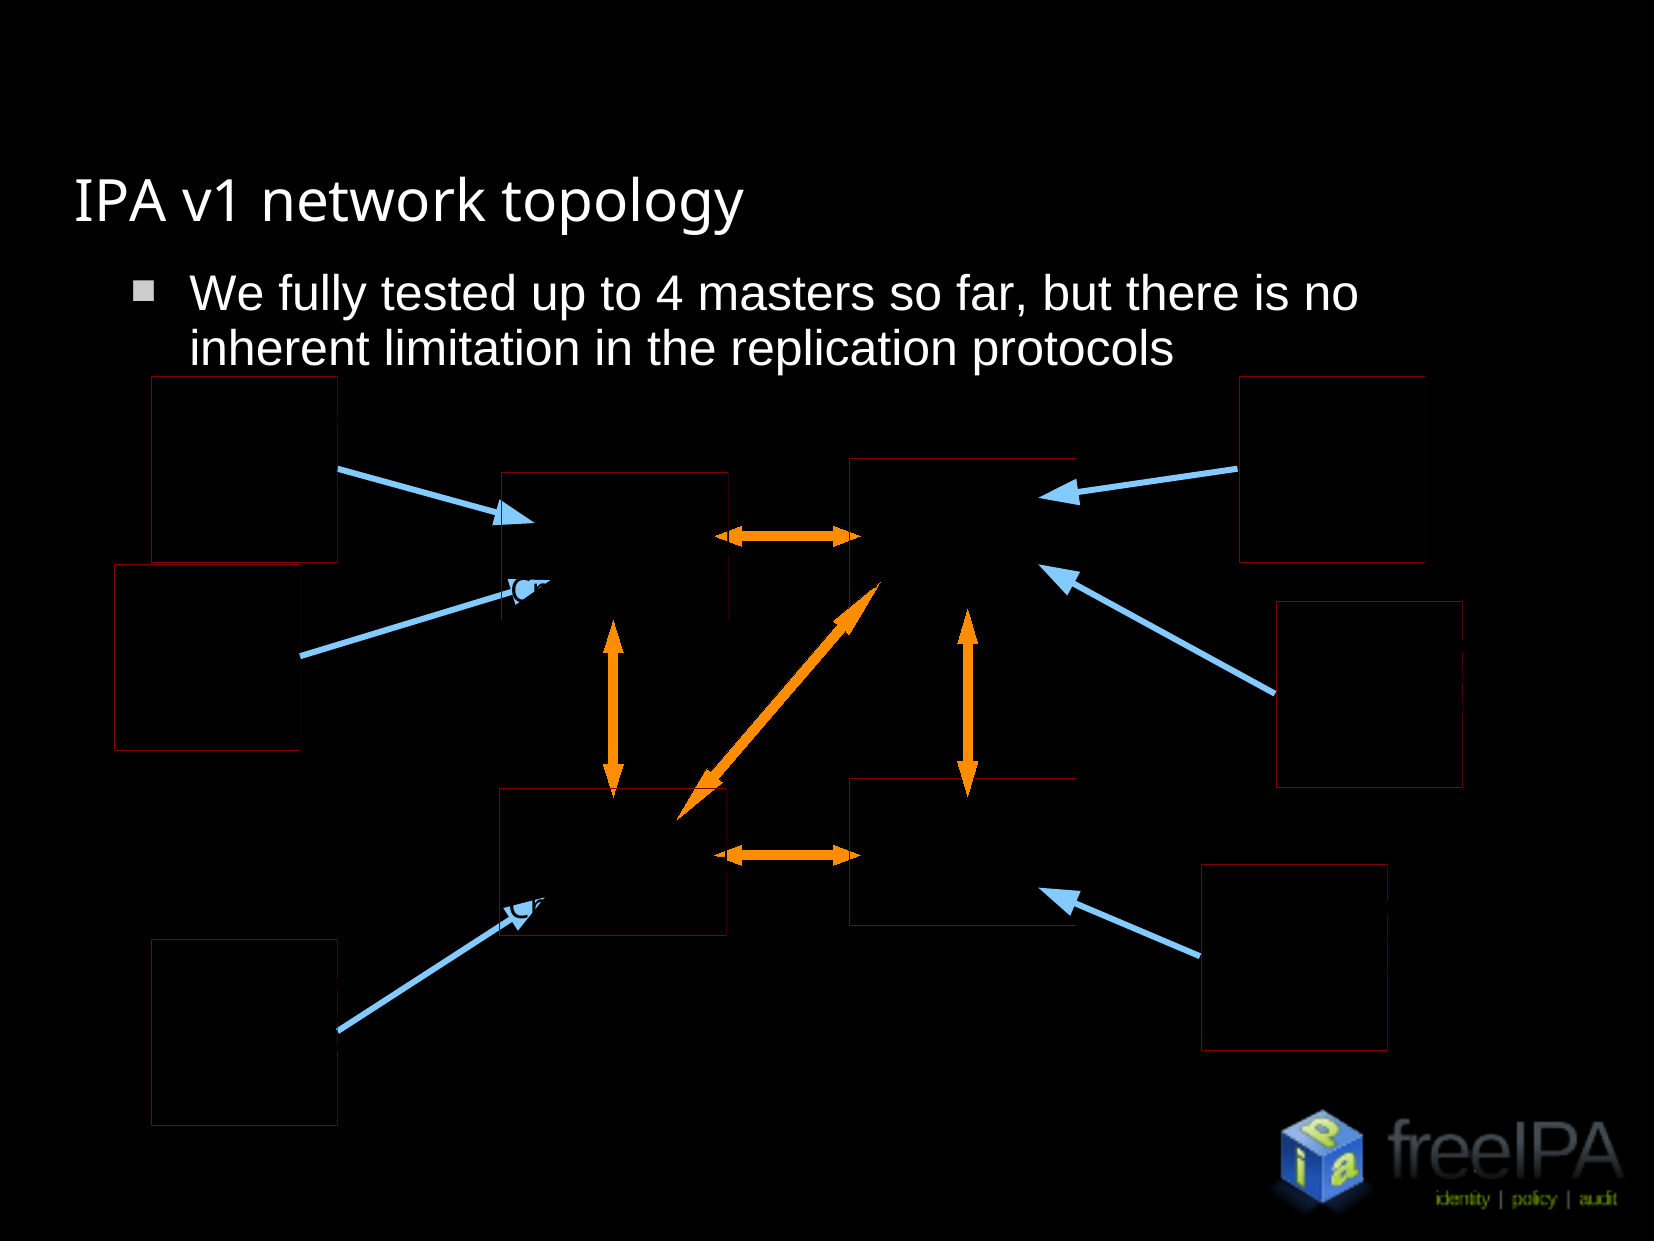

# IPA v1 network topology
We fully tested up to 4 masters so far, but there is no inherent limitation in the replication protocols
IPA
IPA
IPA
IPA